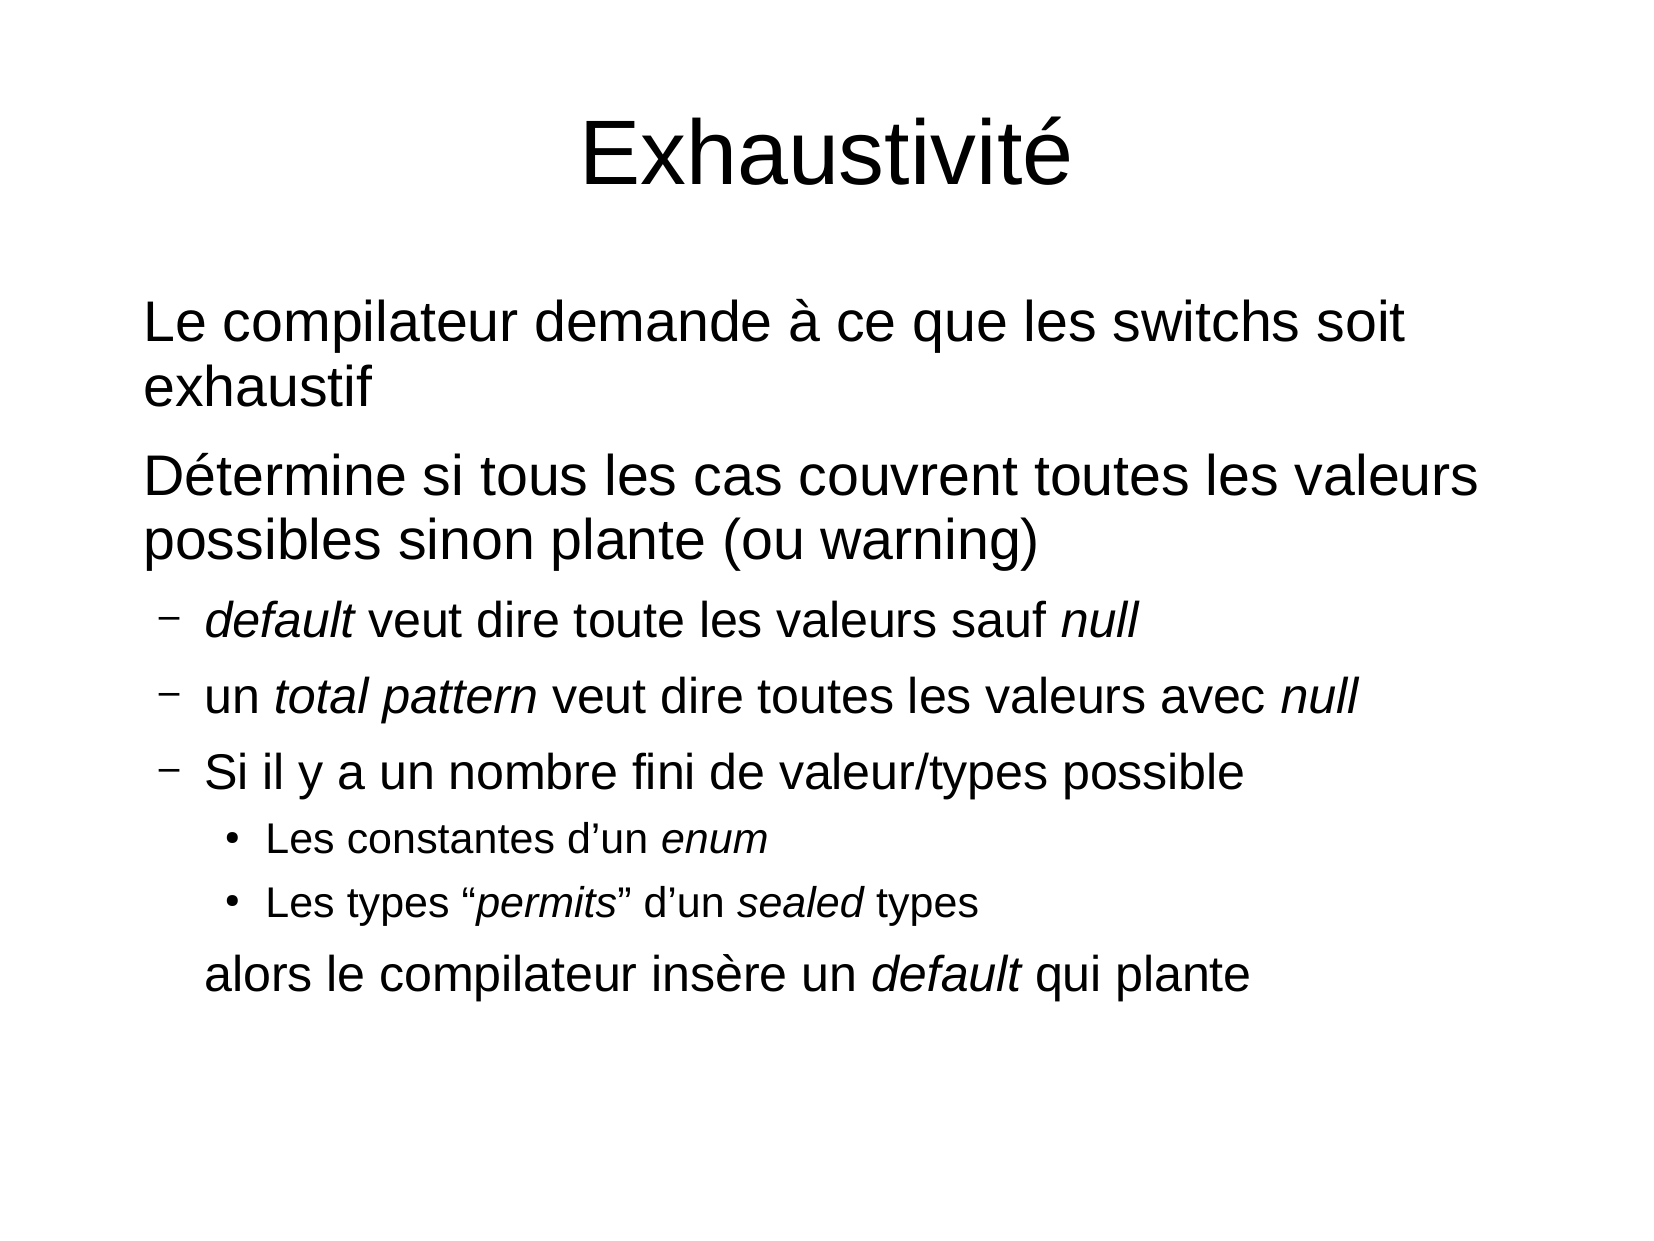

# Exhaustivité
Le compilateur demande à ce que les switchs soit exhaustif
Détermine si tous les cas couvrent toutes les valeurs possibles sinon plante (ou warning)
default veut dire toute les valeurs sauf null
un total pattern veut dire toutes les valeurs avec null
Si il y a un nombre fini de valeur/types possible
Les constantes d’un enum
Les types “permits” d’un sealed types
alors le compilateur insère un default qui plante